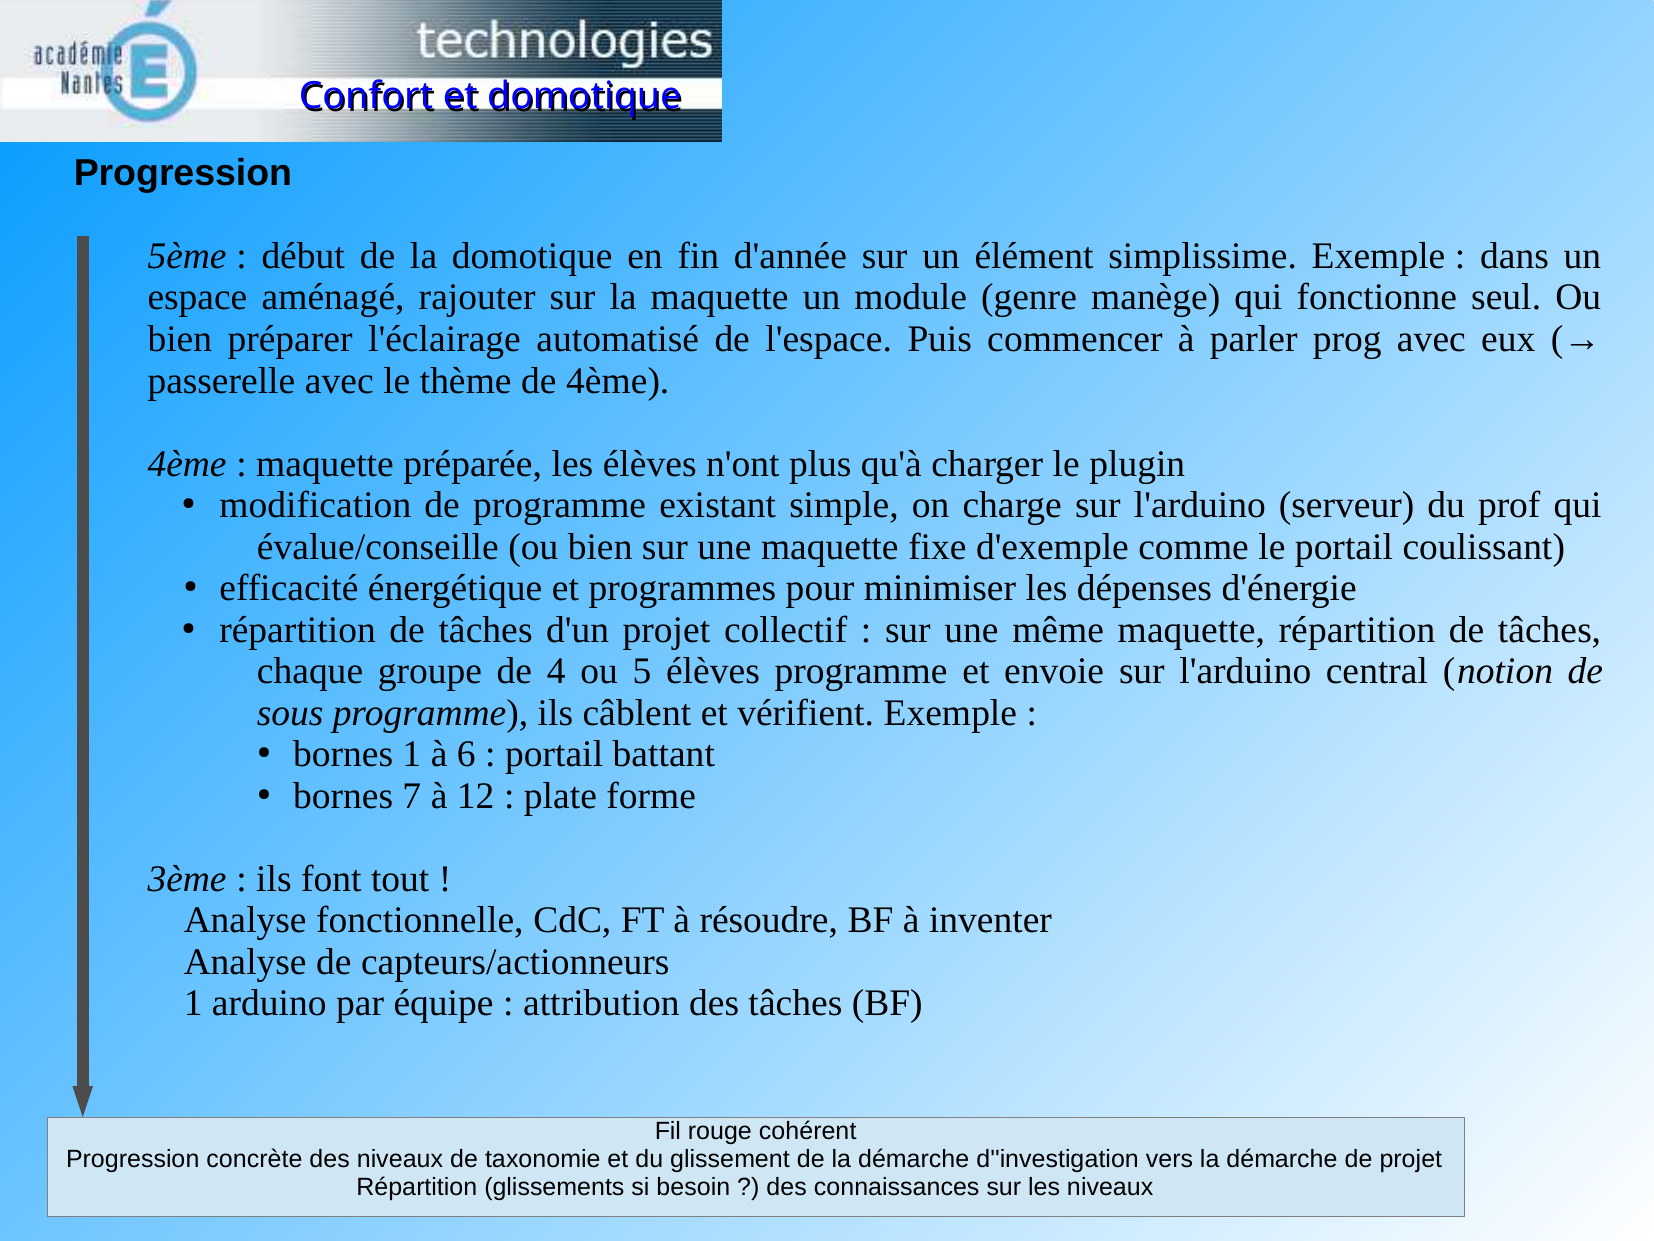

Confort et domotique
Progression
5ème : début de la domotique en fin d'année sur un élément simplissime. Exemple : dans un espace aménagé, rajouter sur la maquette un module (genre manège) qui fonctionne seul. Ou bien préparer l'éclairage automatisé de l'espace. Puis commencer à parler prog avec eux (→ passerelle avec le thème de 4ème).
4ème : maquette préparée, les élèves n'ont plus qu'à charger le plugin
modification de programme existant simple, on charge sur l'arduino (serveur) du prof qui évalue/conseille (ou bien sur une maquette fixe d'exemple comme le portail coulissant)
efficacité énergétique et programmes pour minimiser les dépenses d'énergie
répartition de tâches d'un projet collectif : sur une même maquette, répartition de tâches, chaque groupe de 4 ou 5 élèves programme et envoie sur l'arduino central (notion de sous programme), ils câblent et vérifient. Exemple :
bornes 1 à 6 : portail battant
bornes 7 à 12 : plate forme
3ème : ils font tout !
Analyse fonctionnelle, CdC, FT à résoudre, BF à inventer
Analyse de capteurs/actionneurs
1 arduino par équipe : attribution des tâches (BF)
Fil rouge cohérent
Progression concrète des niveaux de taxonomie et du glissement de la démarche d''investigation vers la démarche de projet
Répartition (glissements si besoin ?) des connaissances sur les niveaux